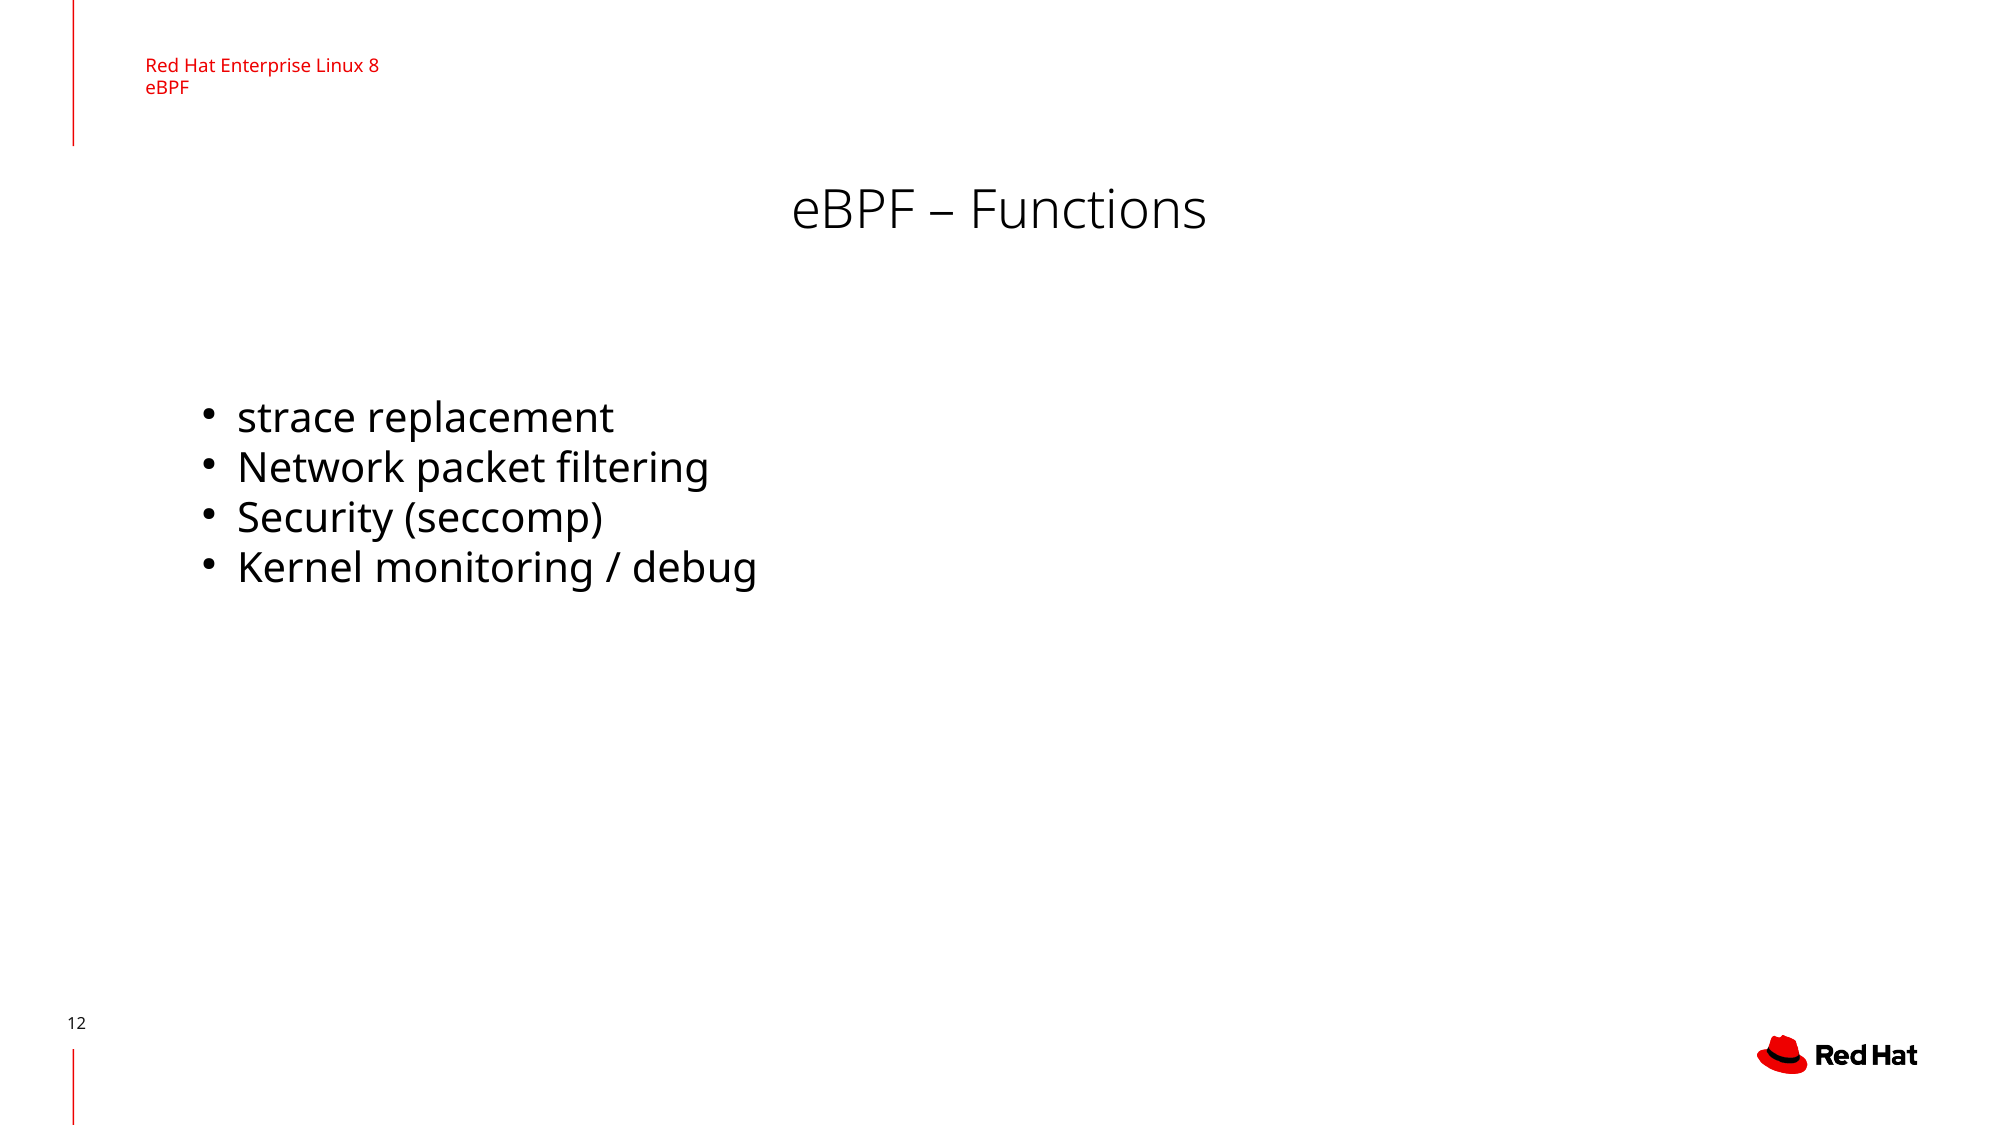

Red Hat Enterprise Linux 8
eBPF
# eBPF – Functions
strace replacement
Network packet filtering
Security (seccomp)
Kernel monitoring / debug
12